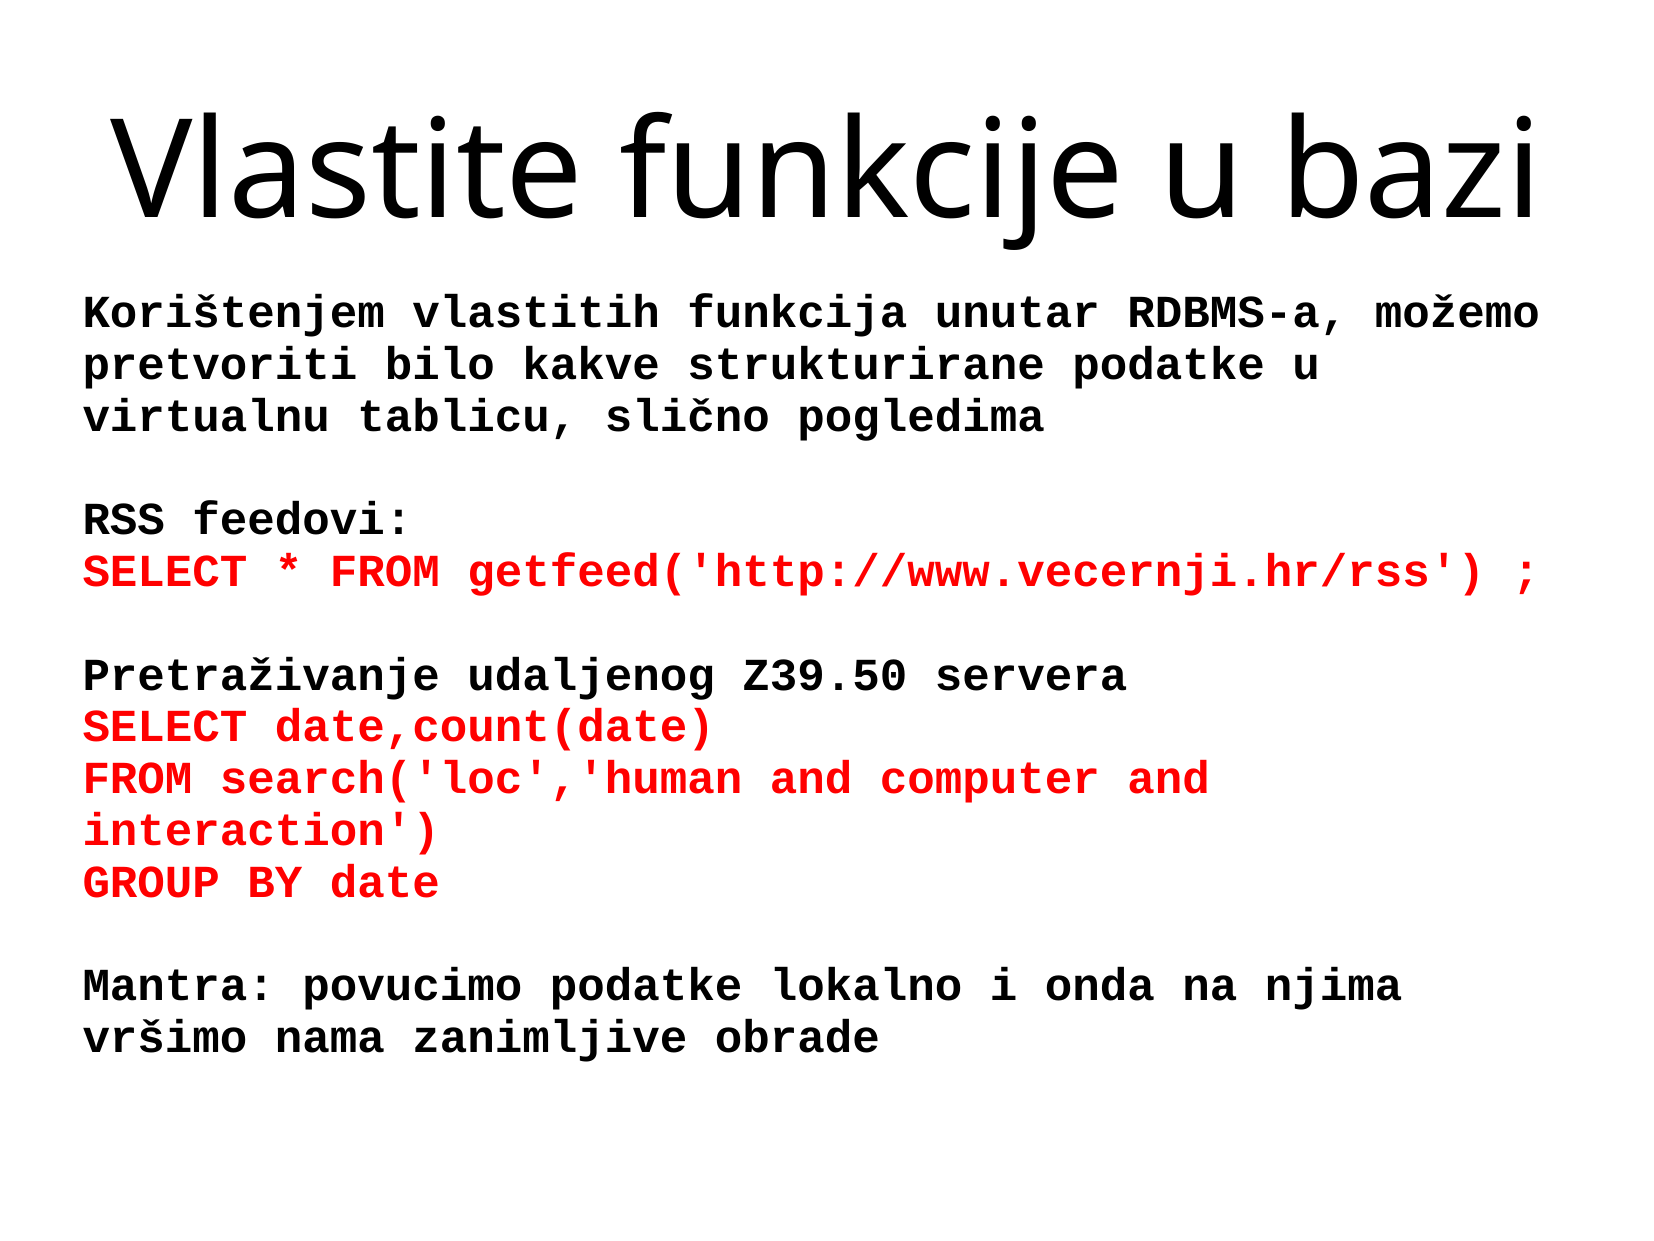

# Vlastite funkcije u bazi
Korištenjem vlastitih funkcija unutar RDBMS-a, možemo pretvoriti bilo kakve strukturirane podatke u virtualnu tablicu, slično pogledima
RSS feedovi:
SELECT * FROM getfeed('http://www.vecernji.hr/rss') ;
Pretraživanje udaljenog Z39.50 servera
SELECT date,count(date)
FROM search('loc','human and computer and interaction')
GROUP BY date
Mantra: povucimo podatke lokalno i onda na njima vršimo nama zanimljive obrade